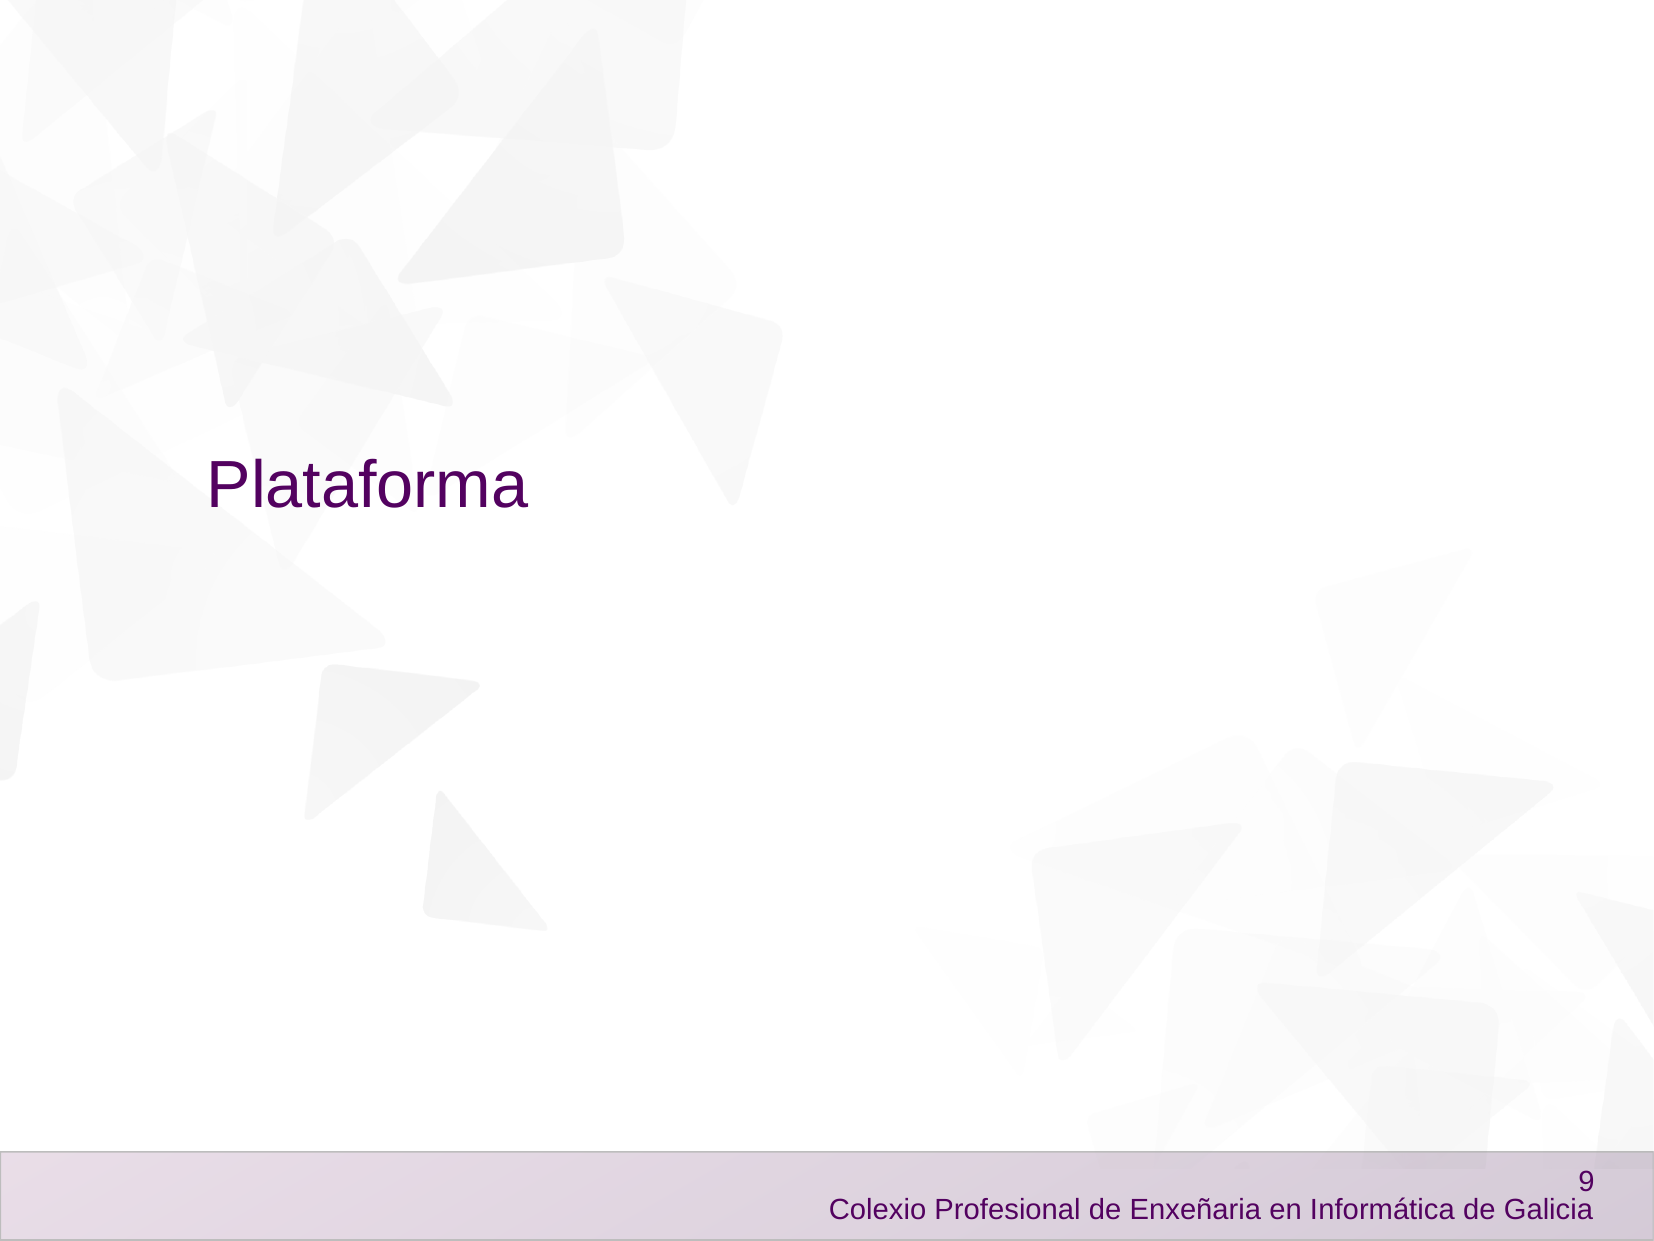

# Plataforma
9
Colexio Profesional de Enxeñaria en Informática de Galicia